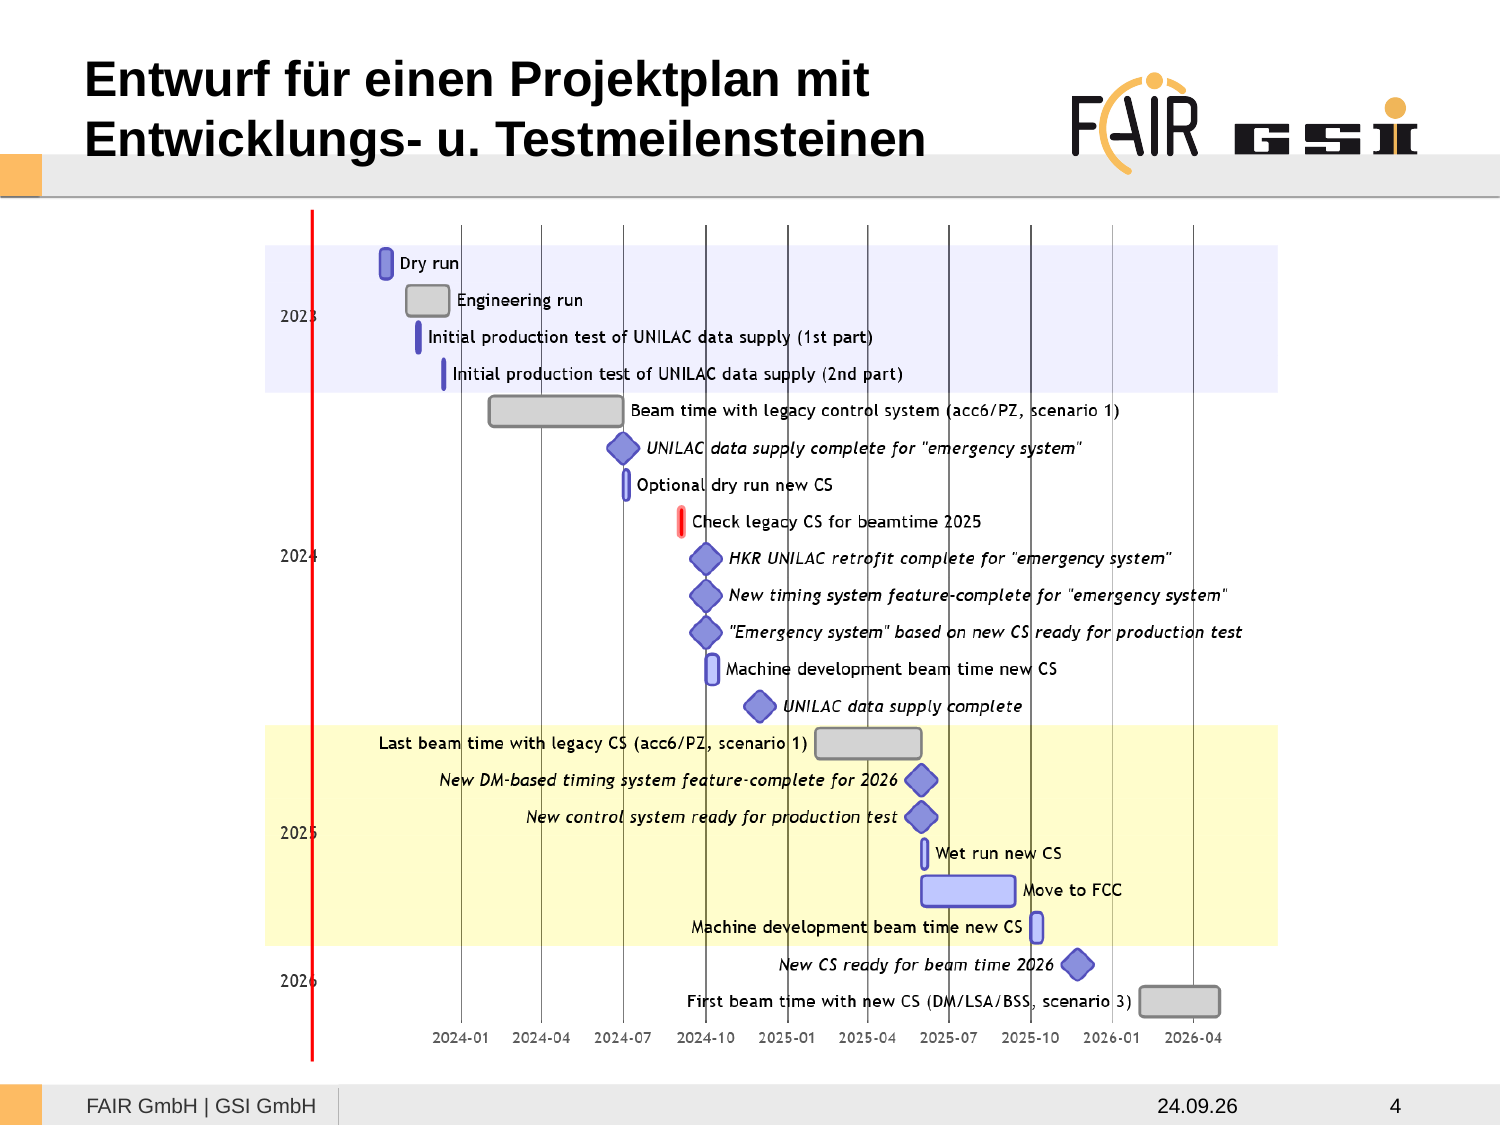

# Entwurf für einen Projektplan mit Entwicklungs- u. Testmeilensteinen